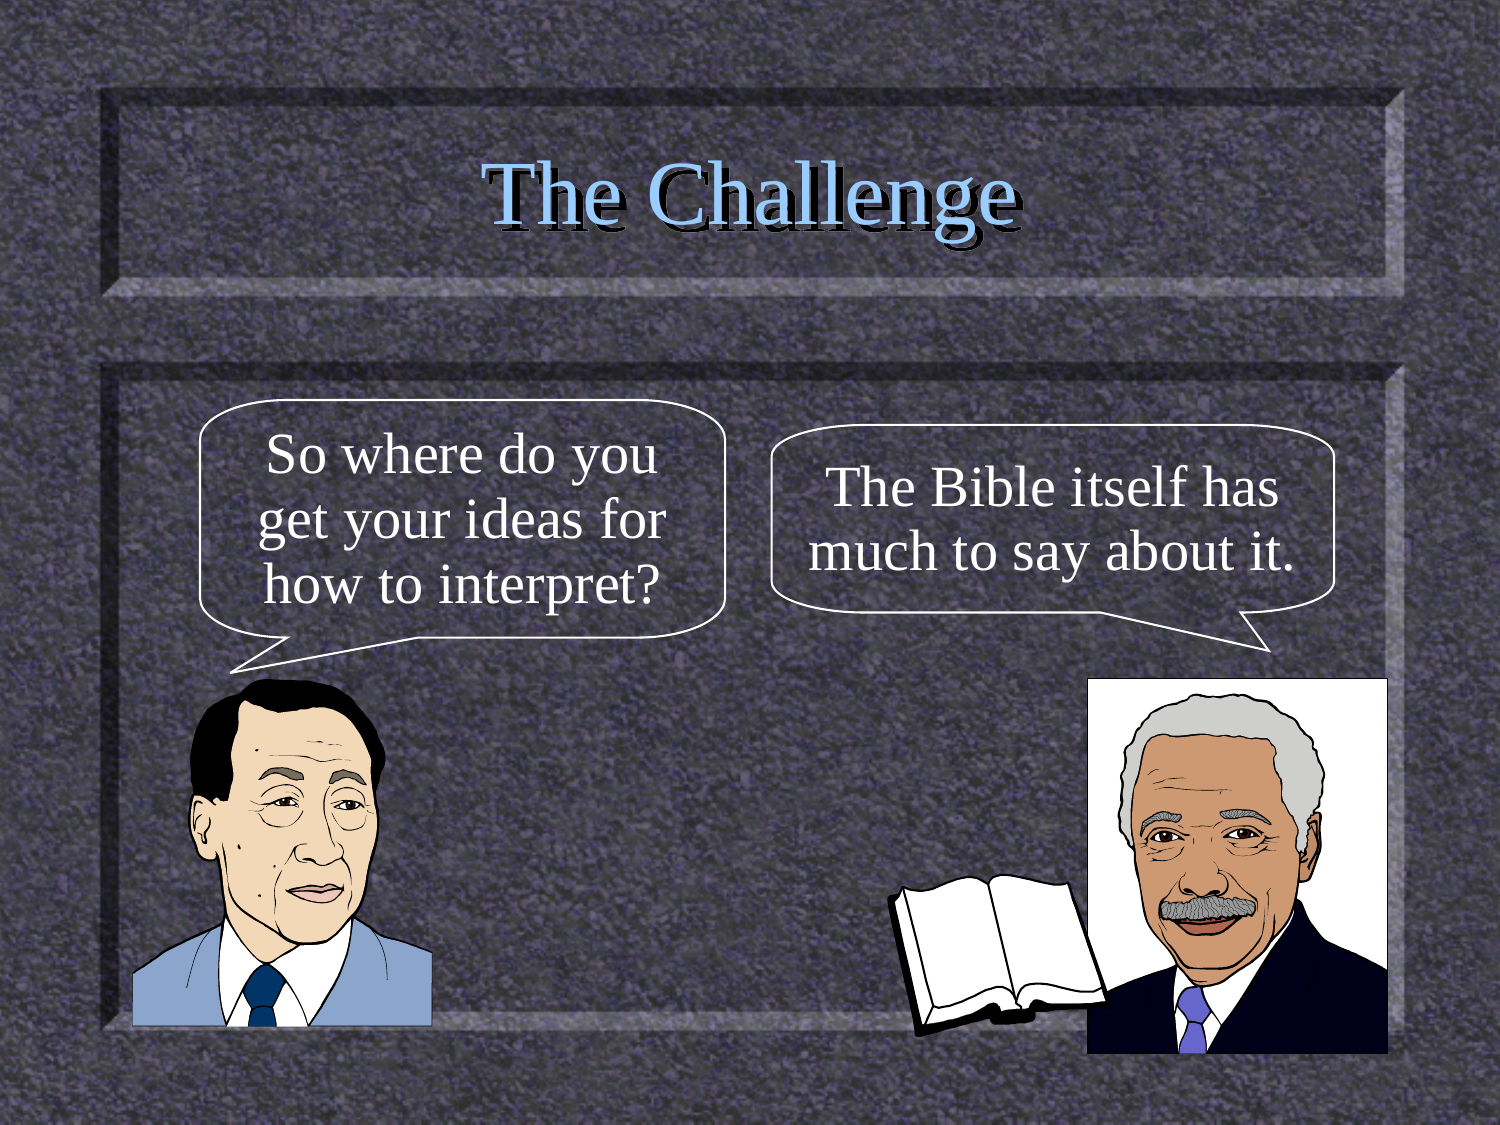

# The Challenge
So where do you get your ideas for how to interpret?
The Bible itself has much to say about it.